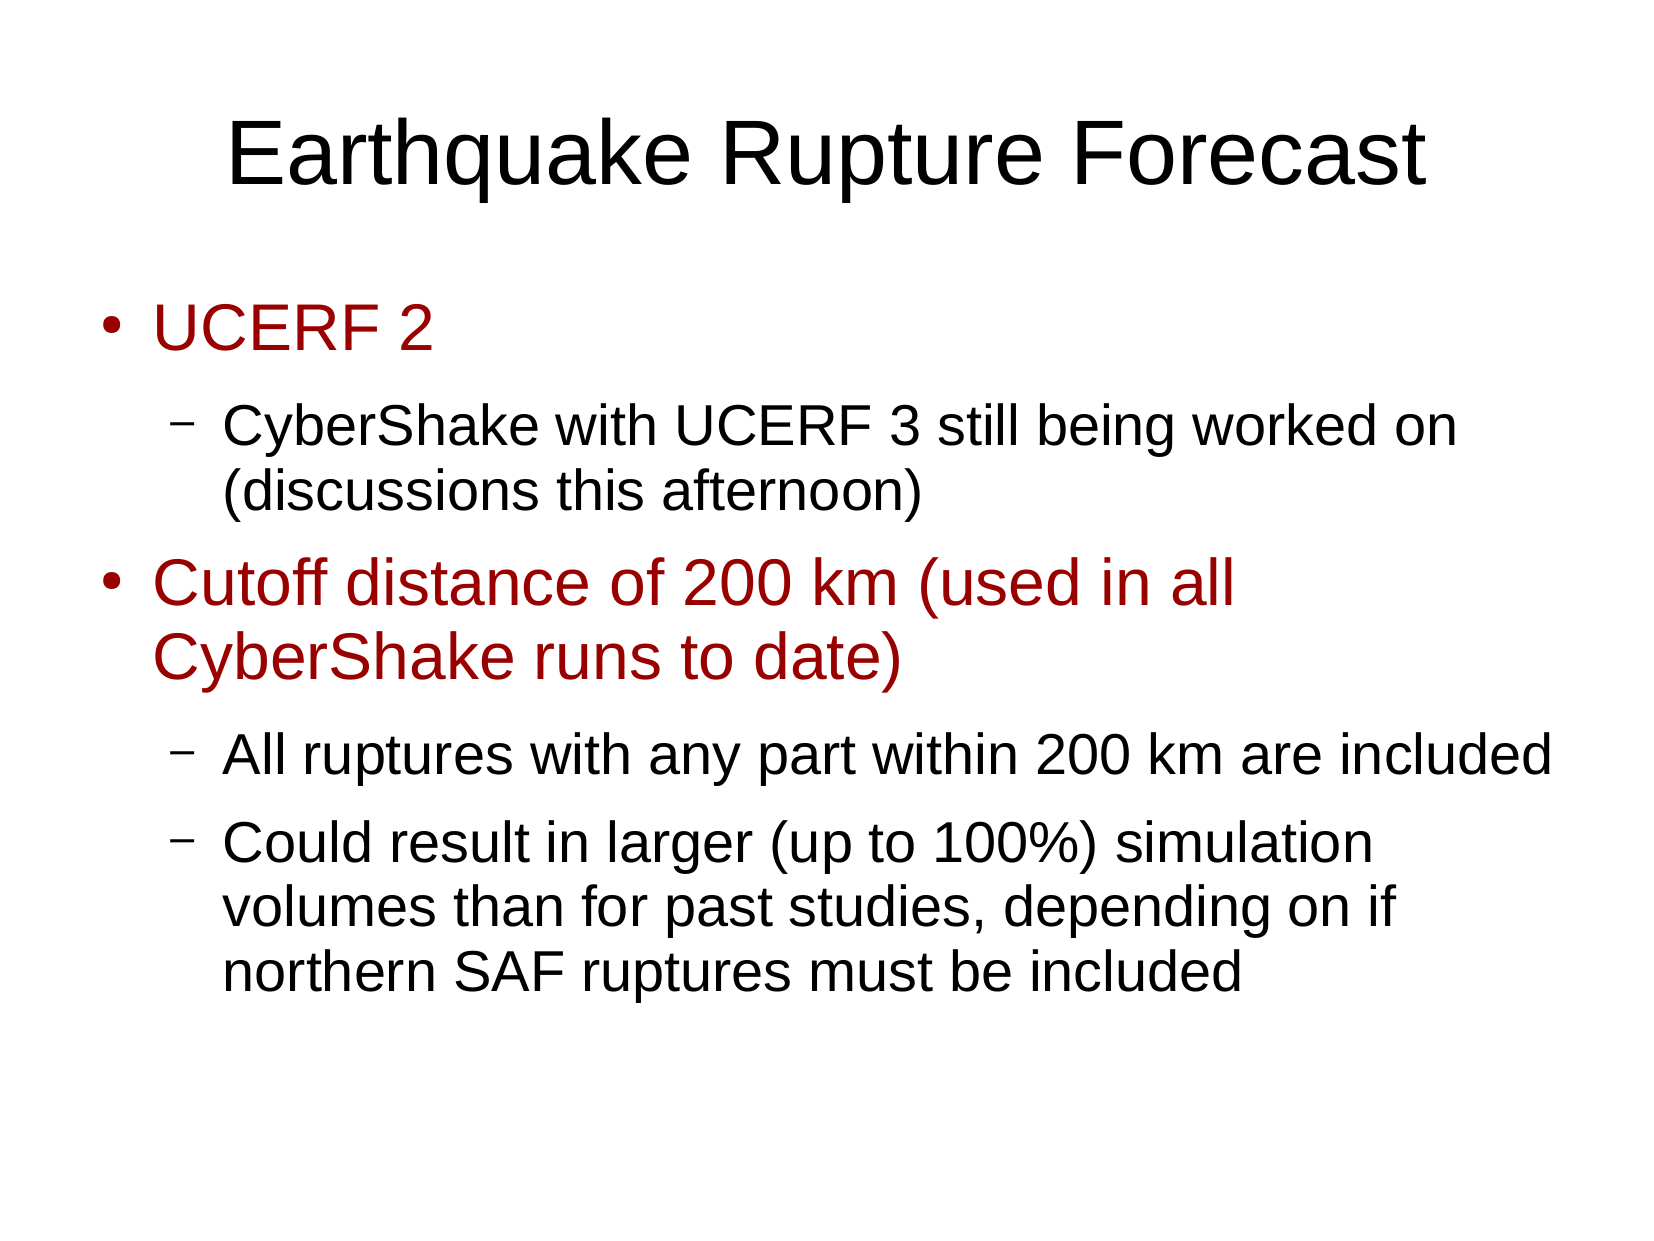

# Earthquake Rupture Forecast
UCERF 2
CyberShake with UCERF 3 still being worked on (discussions this afternoon)
Cutoff distance of 200 km (used in all CyberShake runs to date)
All ruptures with any part within 200 km are included
Could result in larger (up to 100%) simulation volumes than for past studies, depending on if northern SAF ruptures must be included